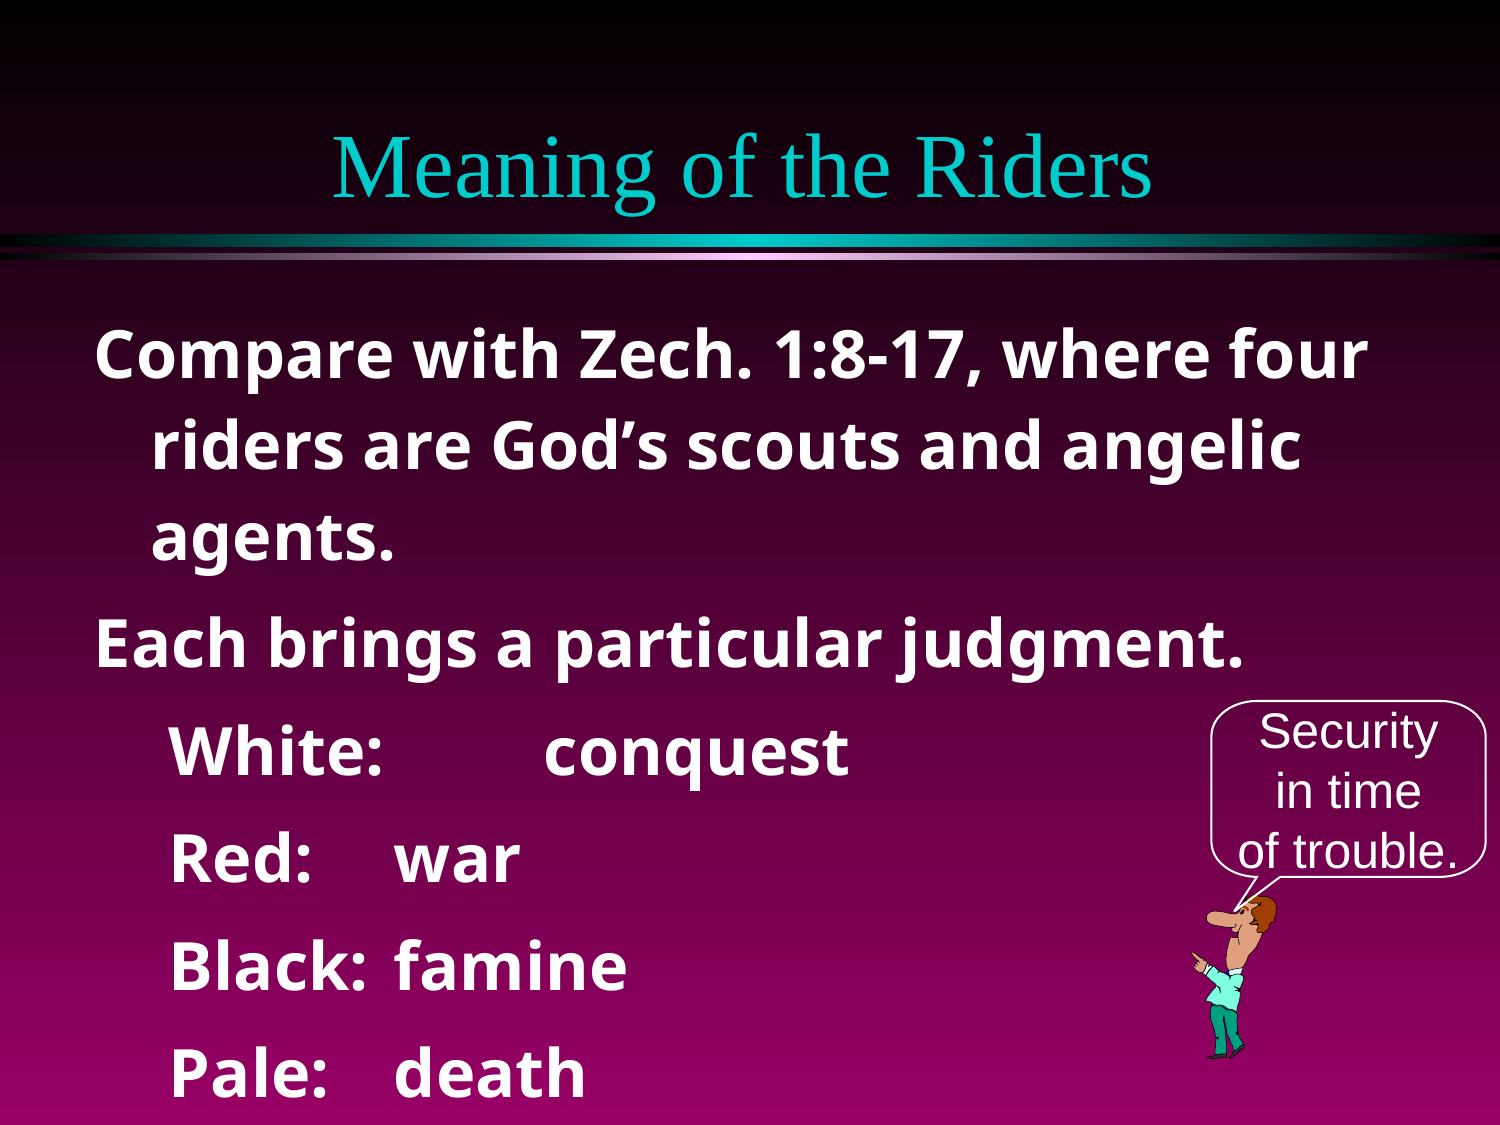

# Meaning of the Riders
Compare with Zech. 1:8-17, where four riders are God’s scouts and angelic agents.
Each brings a particular judgment.
White: 	conquest
Red: 	war
Black: 	famine
Pale: 	death
Christ the Lamb governs all of them.
Security
in time
of trouble.